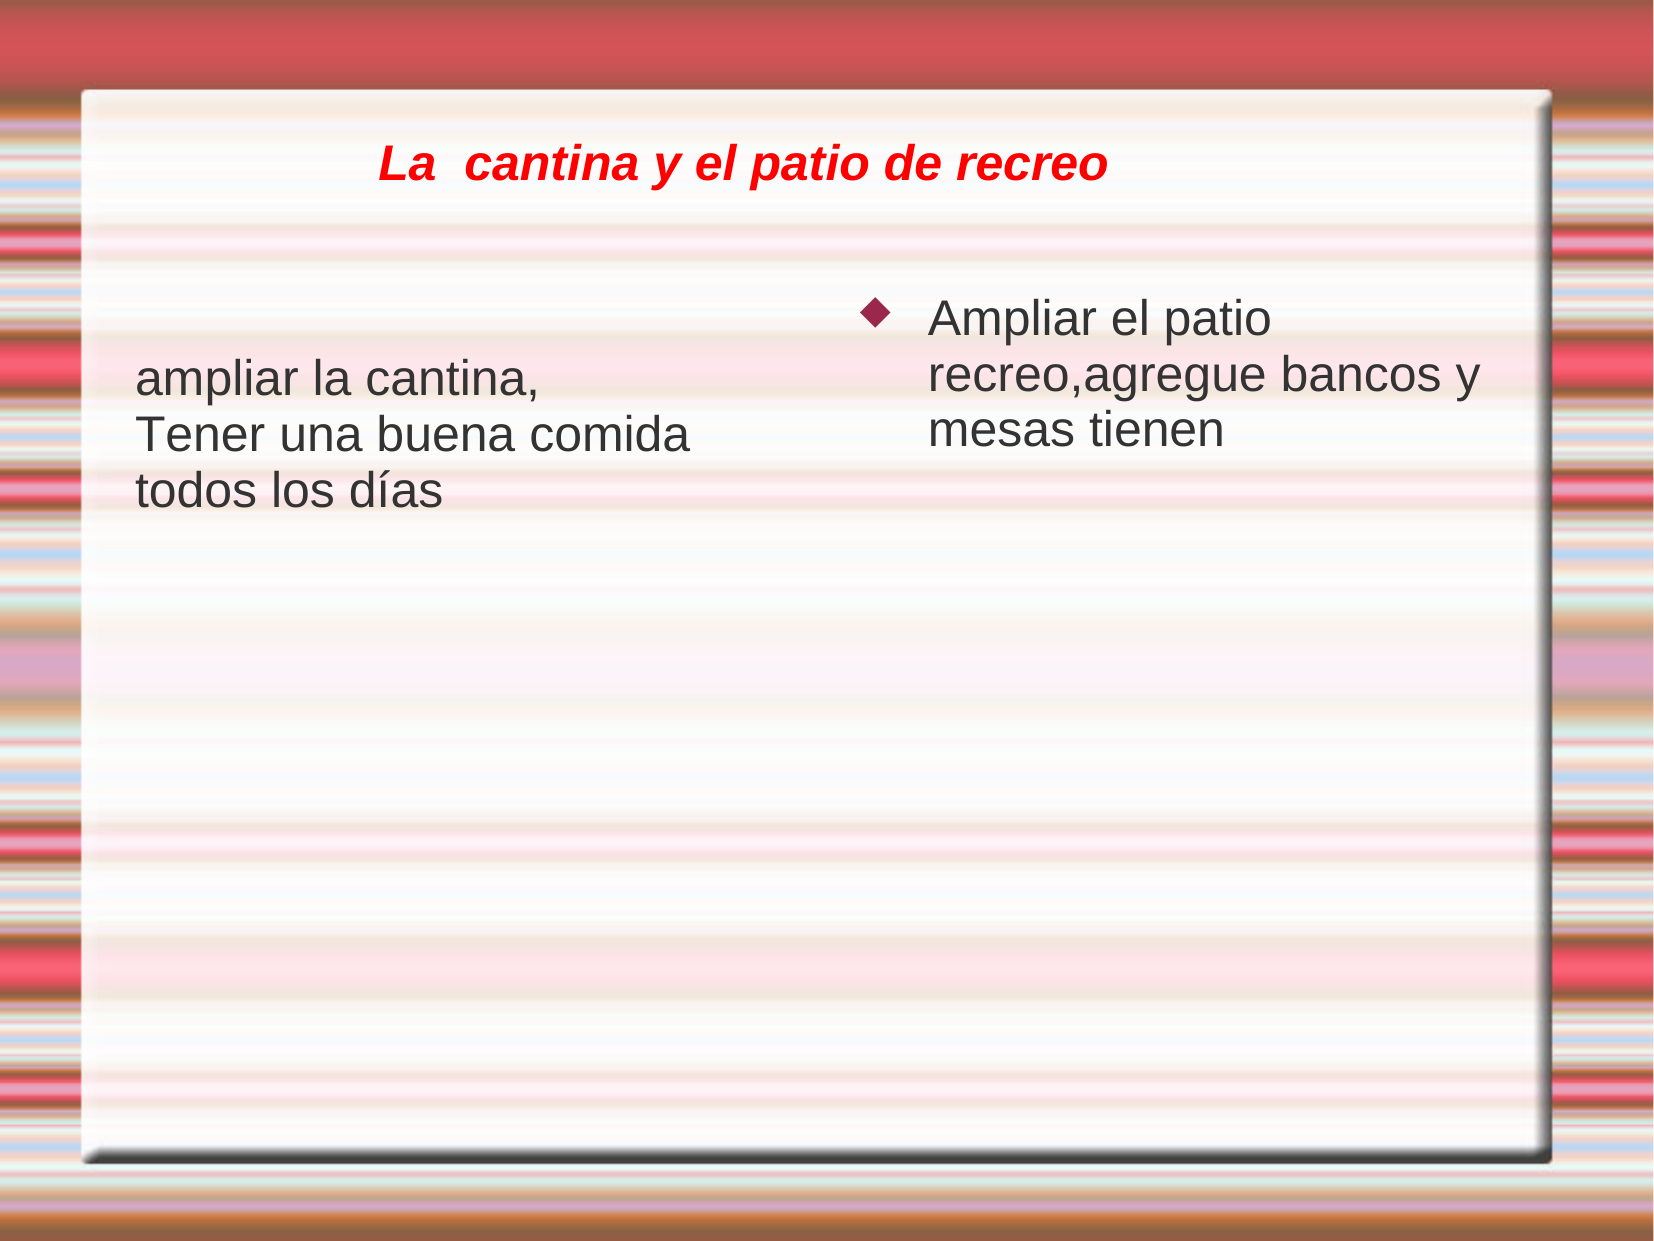

# La cantina y el patio de recreo
Ampliar el patio recreo,agregue bancos y mesas tienen
ampliar la cantina,
Tener una buena comida todos los días